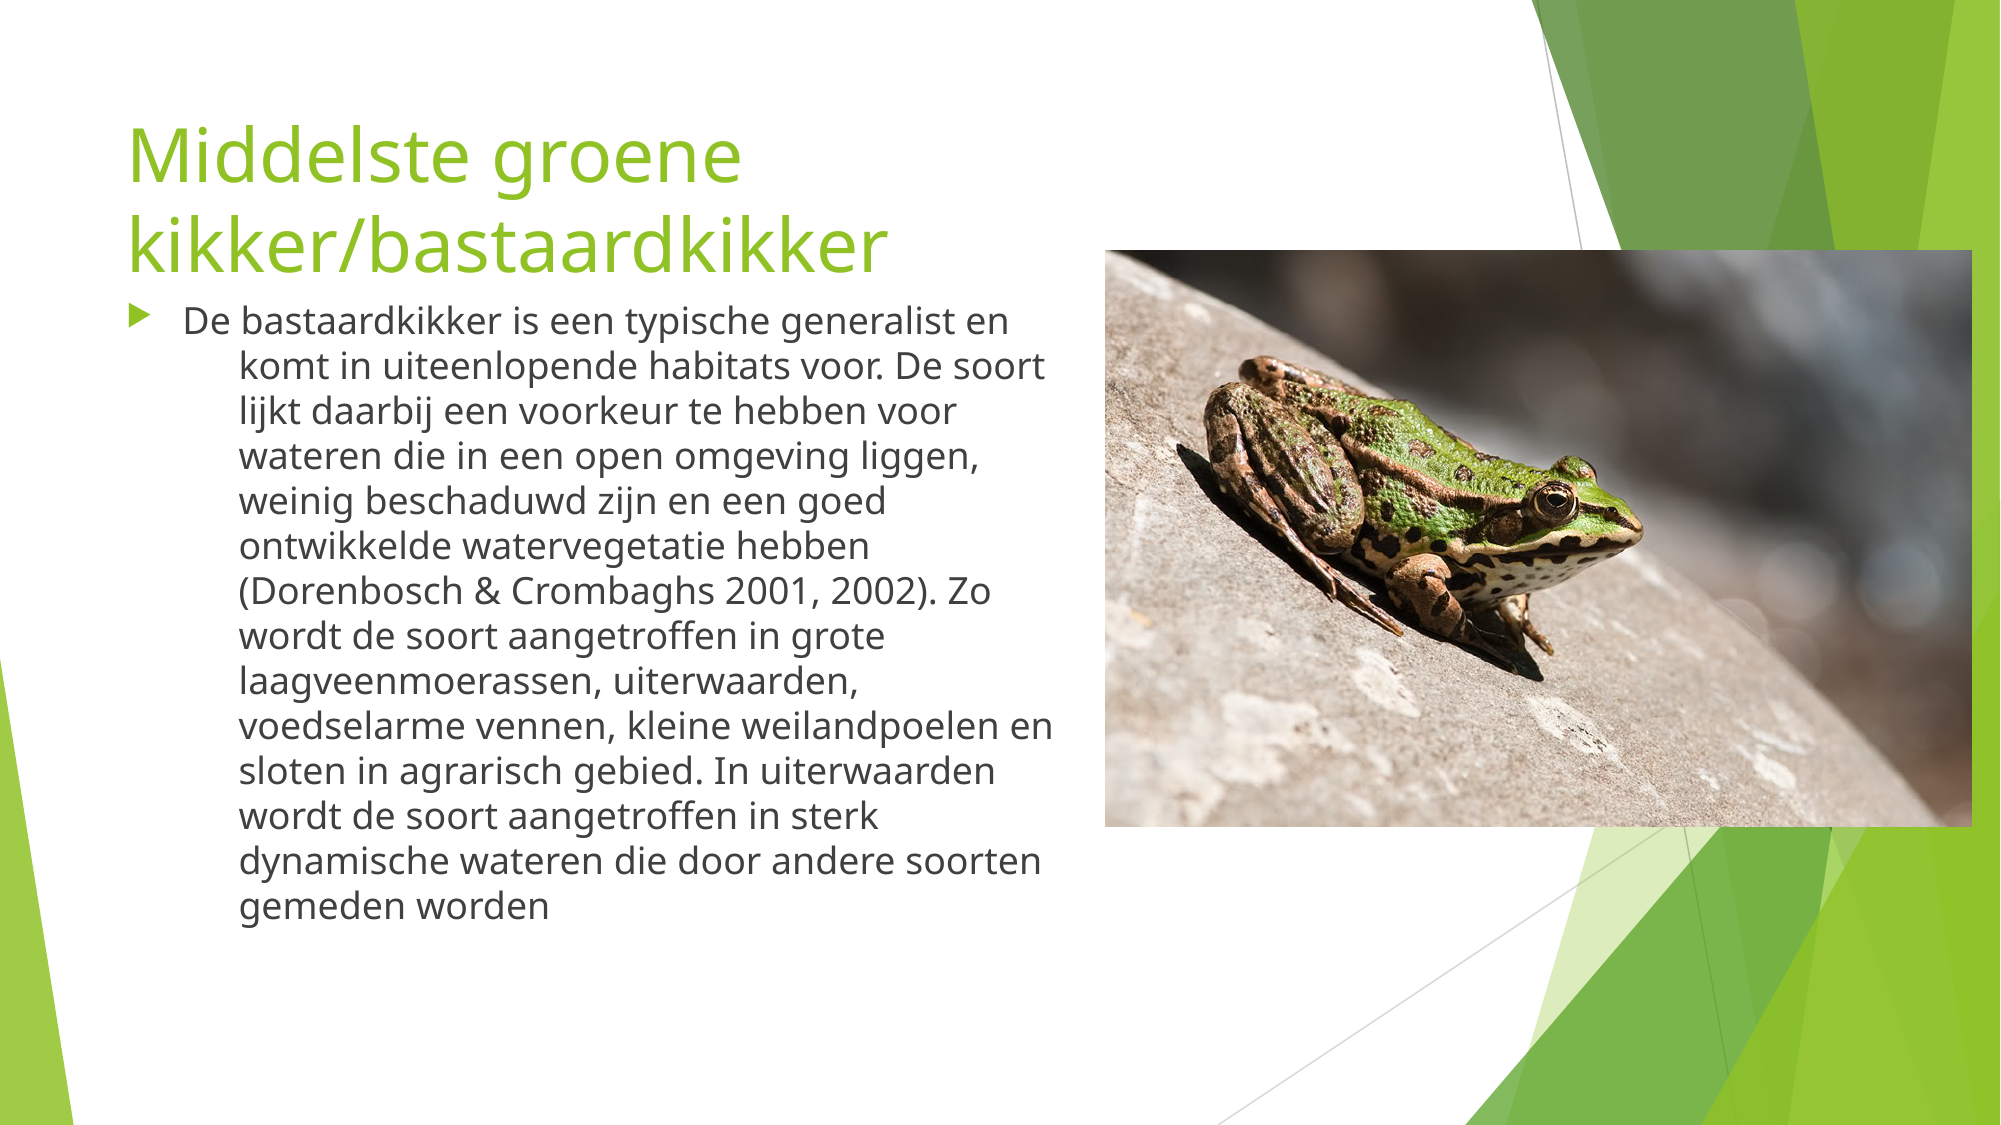

# Middelste groene kikker/bastaardkikker
De bastaardkikker is een typische generalist en komt in uiteenlopende habitats voor. De soort lijkt daarbij een voorkeur te hebben voor wateren die in een open omgeving liggen, weinig beschaduwd zijn en een goed ontwikkelde watervegetatie hebben (Dorenbosch & Crombaghs 2001, 2002). Zo wordt de soort aangetroffen in grote laagveenmoerassen, uiterwaarden, voedselarme vennen, kleine weilandpoelen en sloten in agrarisch gebied. In uiterwaarden wordt de soort aangetroffen in sterk dynamische wateren die door andere soorten gemeden worden